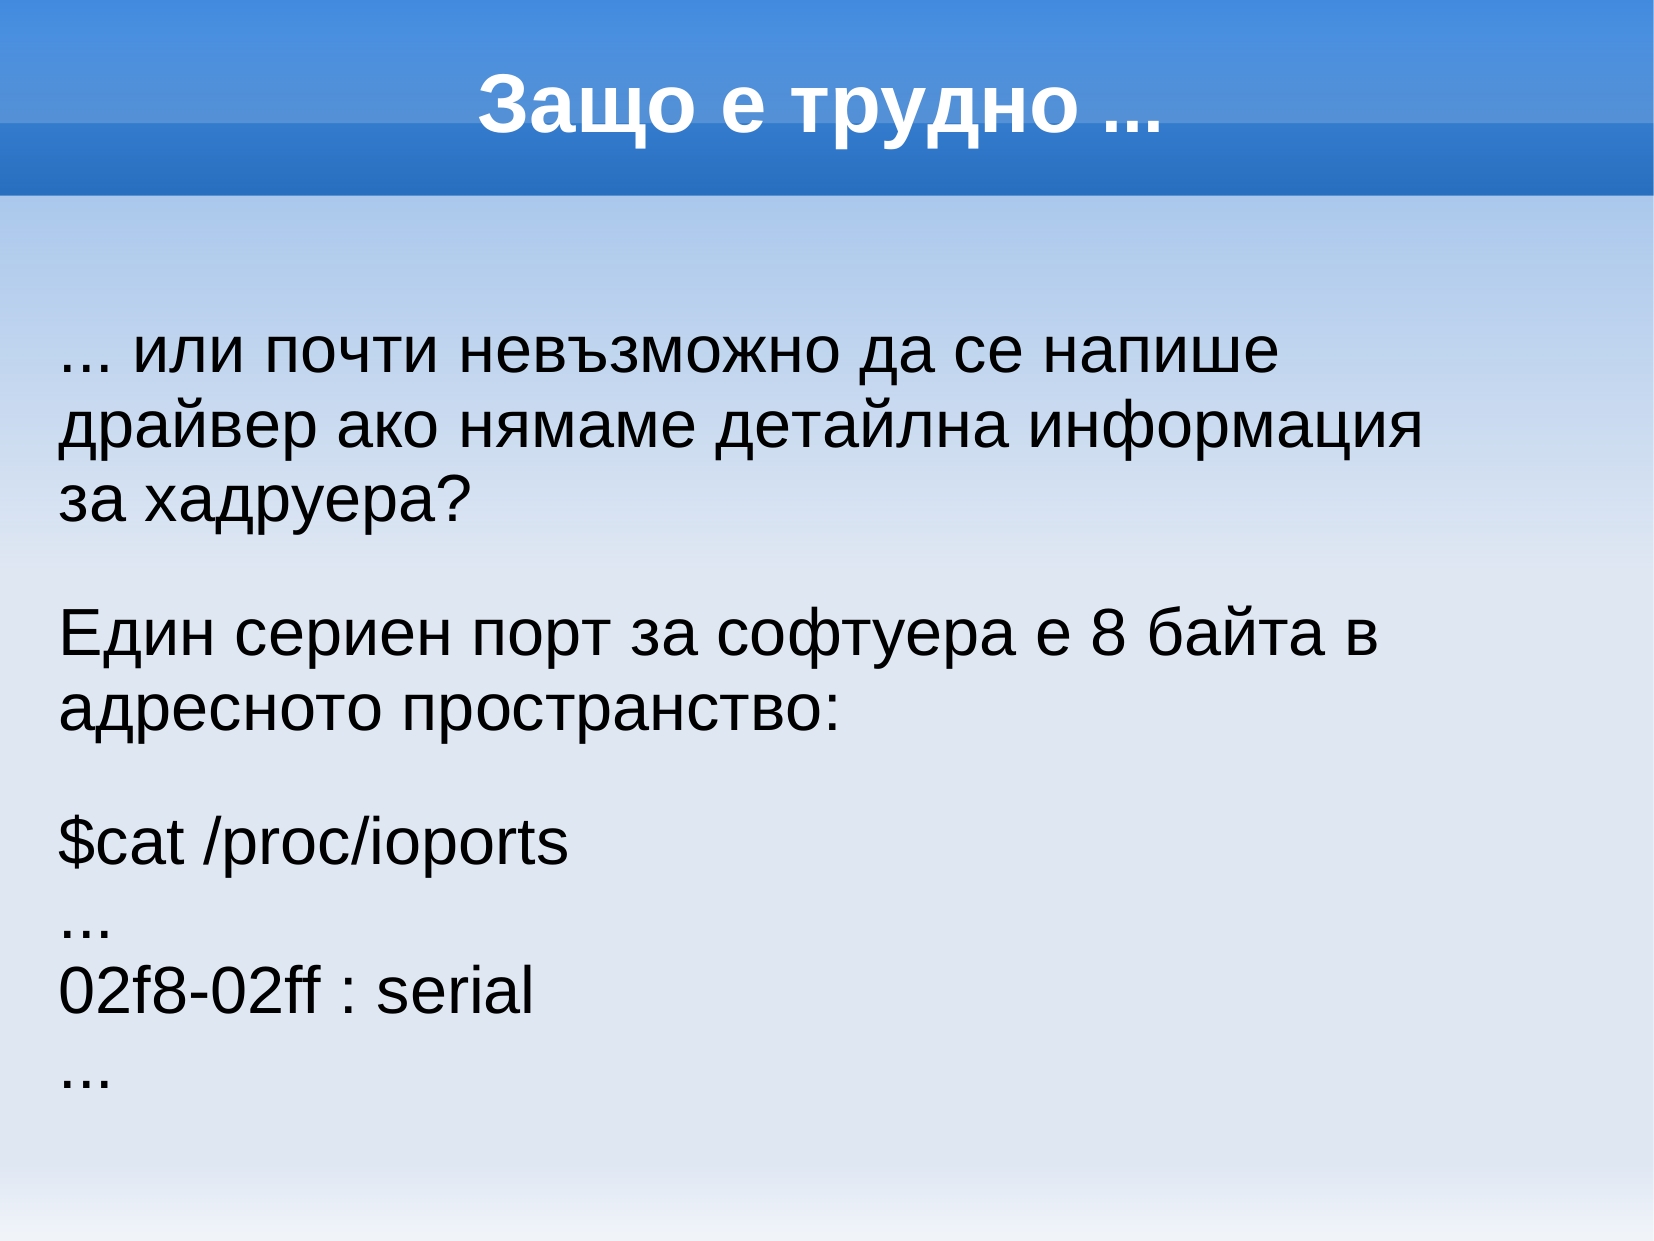

# Защо е трудно ...
... или почти невъзможно да се напише драйвер ако нямаме детайлна информация за хадруера?
Един сериен порт за софтуера е 8 байта в адресното пространство:
$cat /proc/ioports
...
02f8-02ff : serial
...